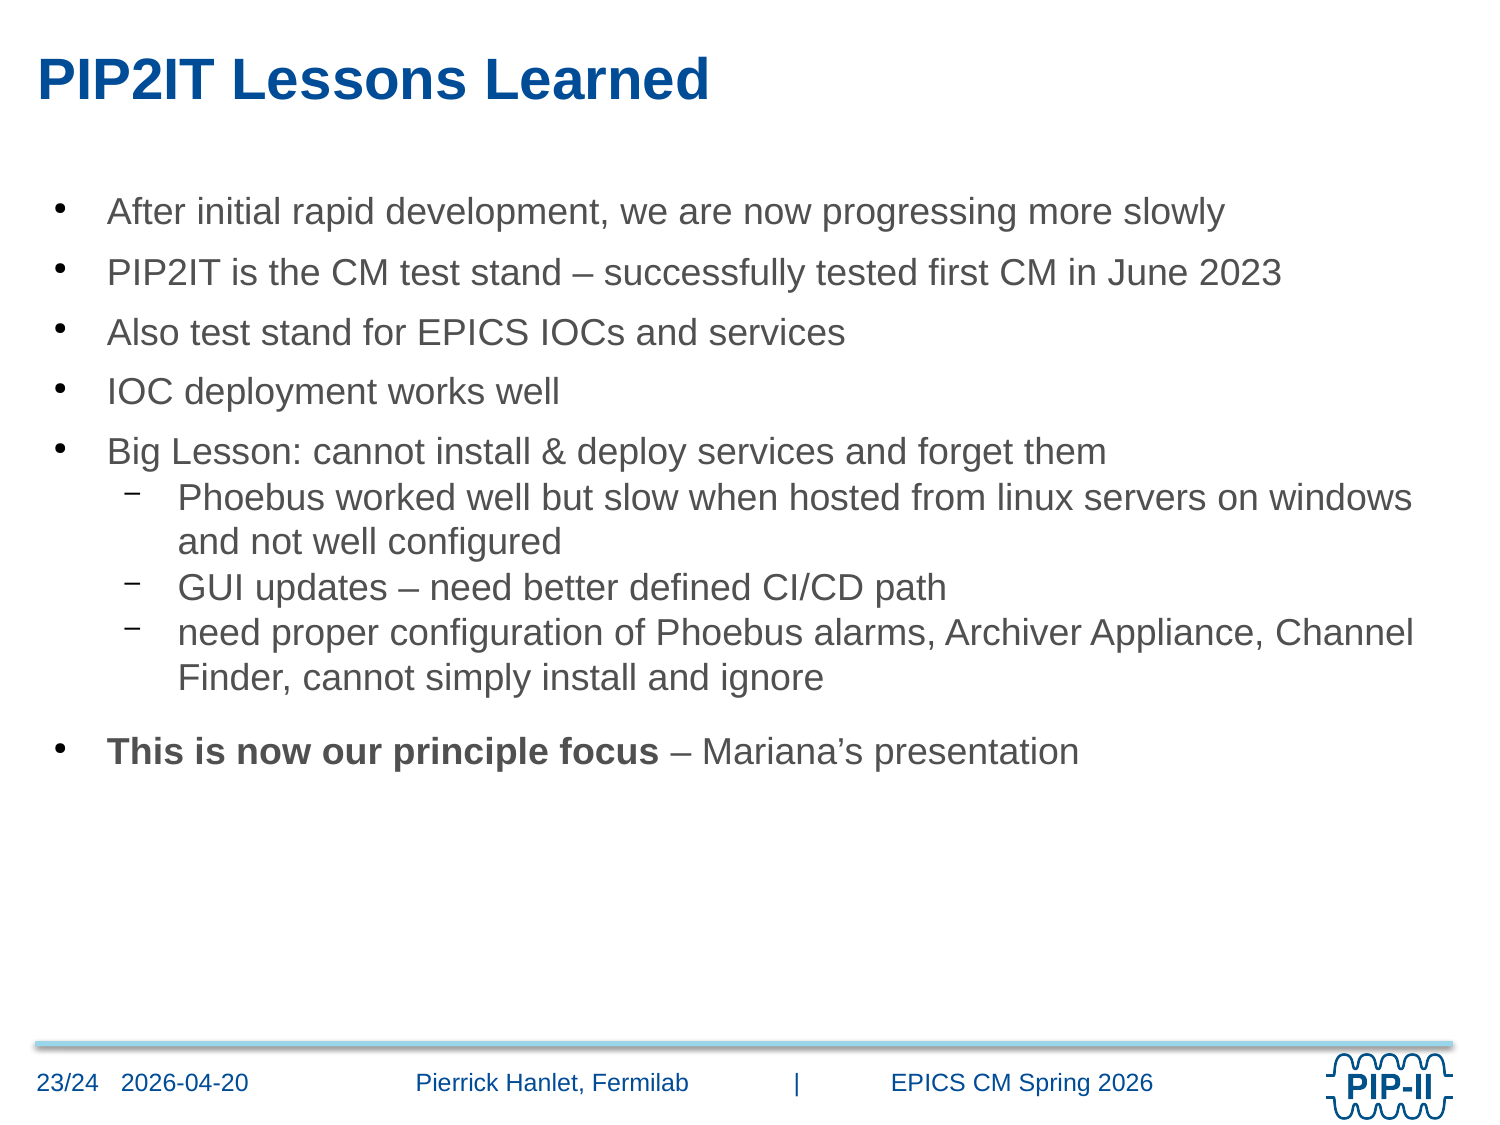

PIP2IT Lessons Learned
# After initial rapid development, we are now progressing more slowly
PIP2IT is the CM test stand – successfully tested first CM in June 2023
Also test stand for EPICS IOCs and services
IOC deployment works well
Big Lesson: cannot install & deploy services and forget them
Phoebus worked well but slow when hosted from linux servers on windows and not well configured
GUI updates – need better defined CI/CD path
need proper configuration of Phoebus alarms, Archiver Appliance, Channel Finder, cannot simply install and ignore
This is now our principle focus – Mariana’s presentation
2026-04-20
Pierrick Hanlet, Fermilab | EPICS CM Spring 2026